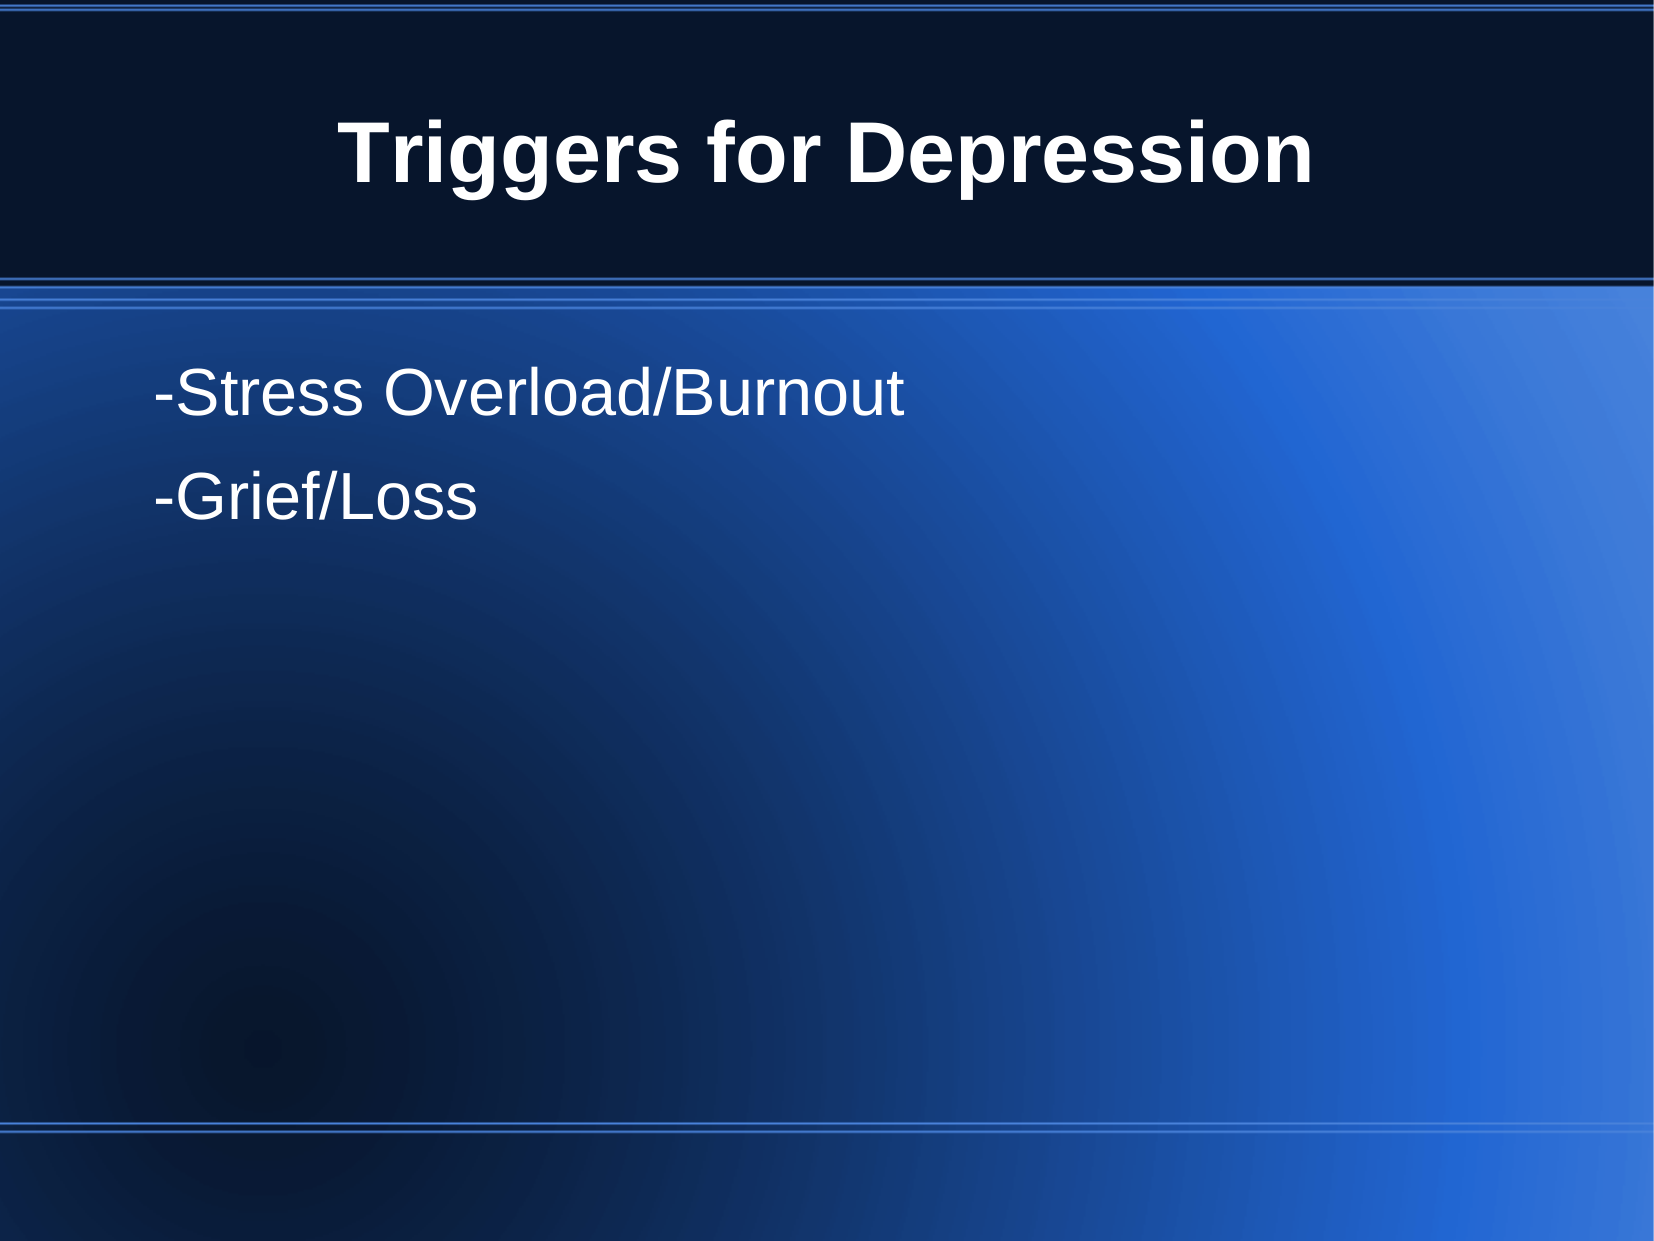

# Triggers for Depression
-Stress Overload/Burnout
-Grief/Loss